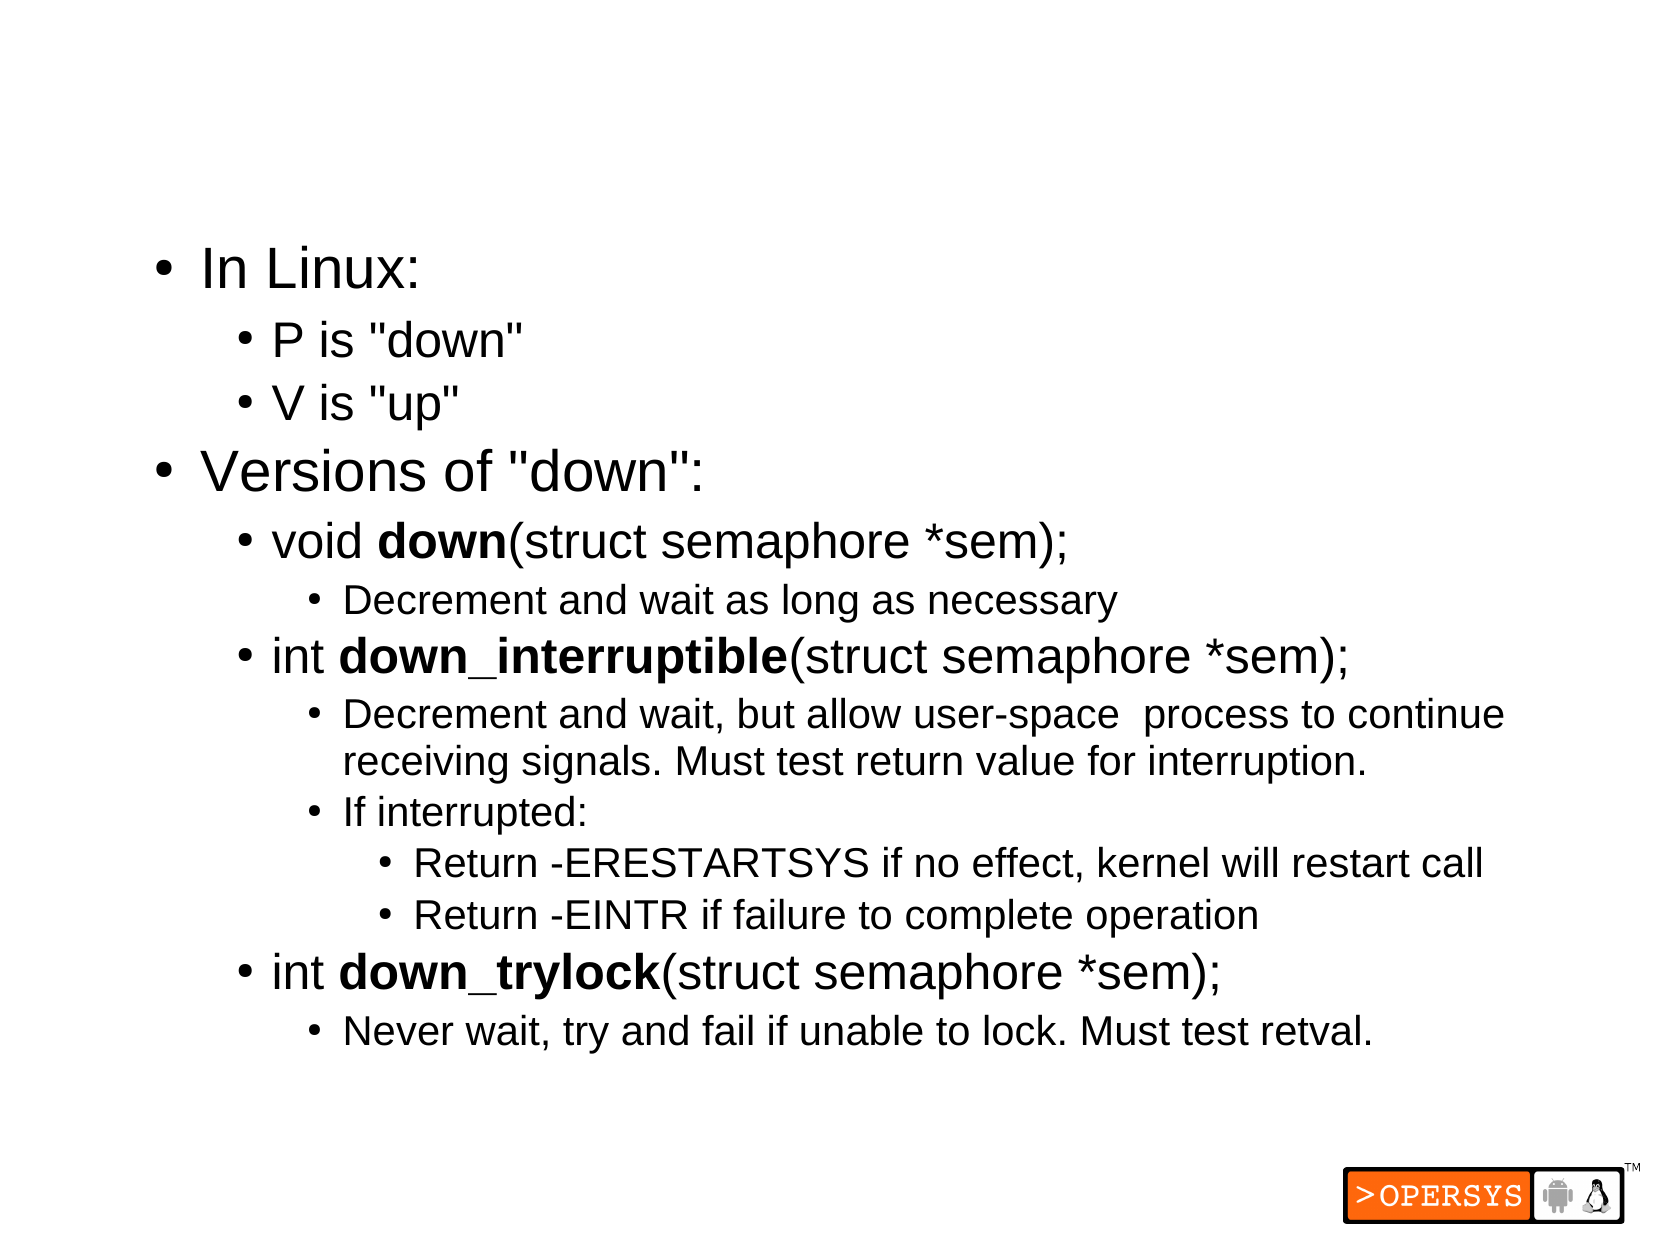

# In Linux:
P is "down"
V is "up"
Versions of "down":
void down(struct semaphore *sem);
Decrement and wait as long as necessary
int down_interruptible(struct semaphore *sem);
Decrement and wait, but allow user-space process to continue receiving signals. Must test return value for interruption.
If interrupted:
Return -ERESTARTSYS if no effect, kernel will restart call
Return -EINTR if failure to complete operation
int down_trylock(struct semaphore *sem);
Never wait, try and fail if unable to lock. Must test retval.